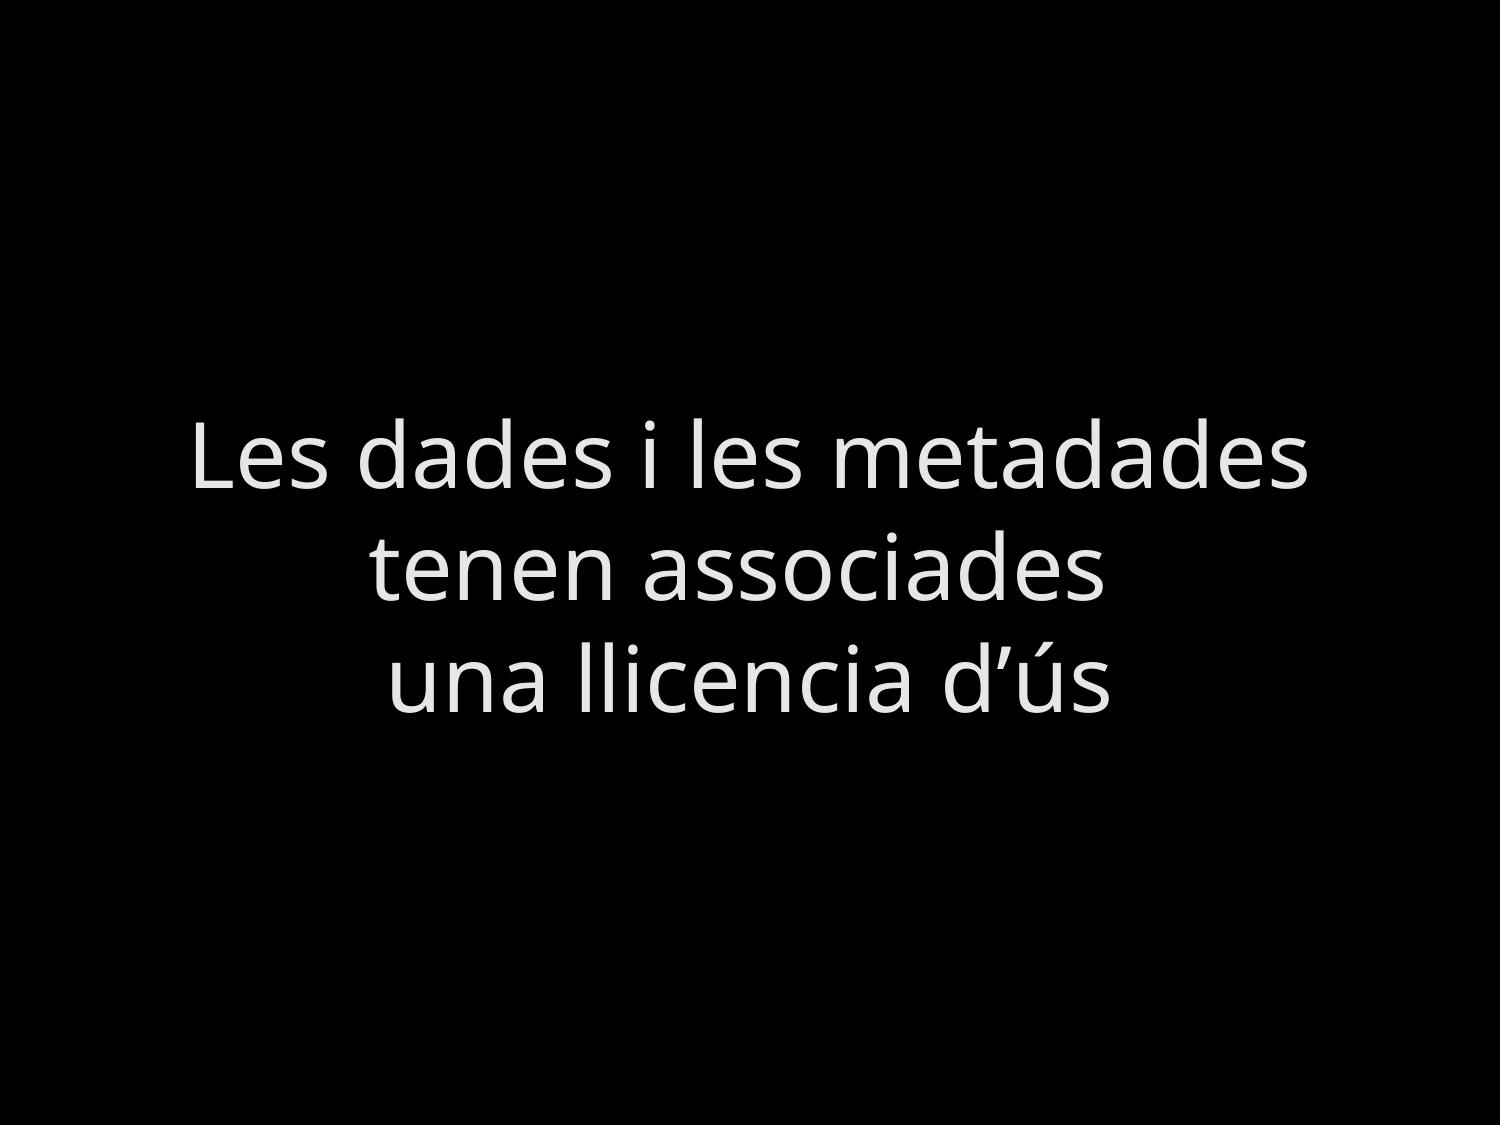

# Les dades i les metadades
tenen associades
una llicencia d’ús